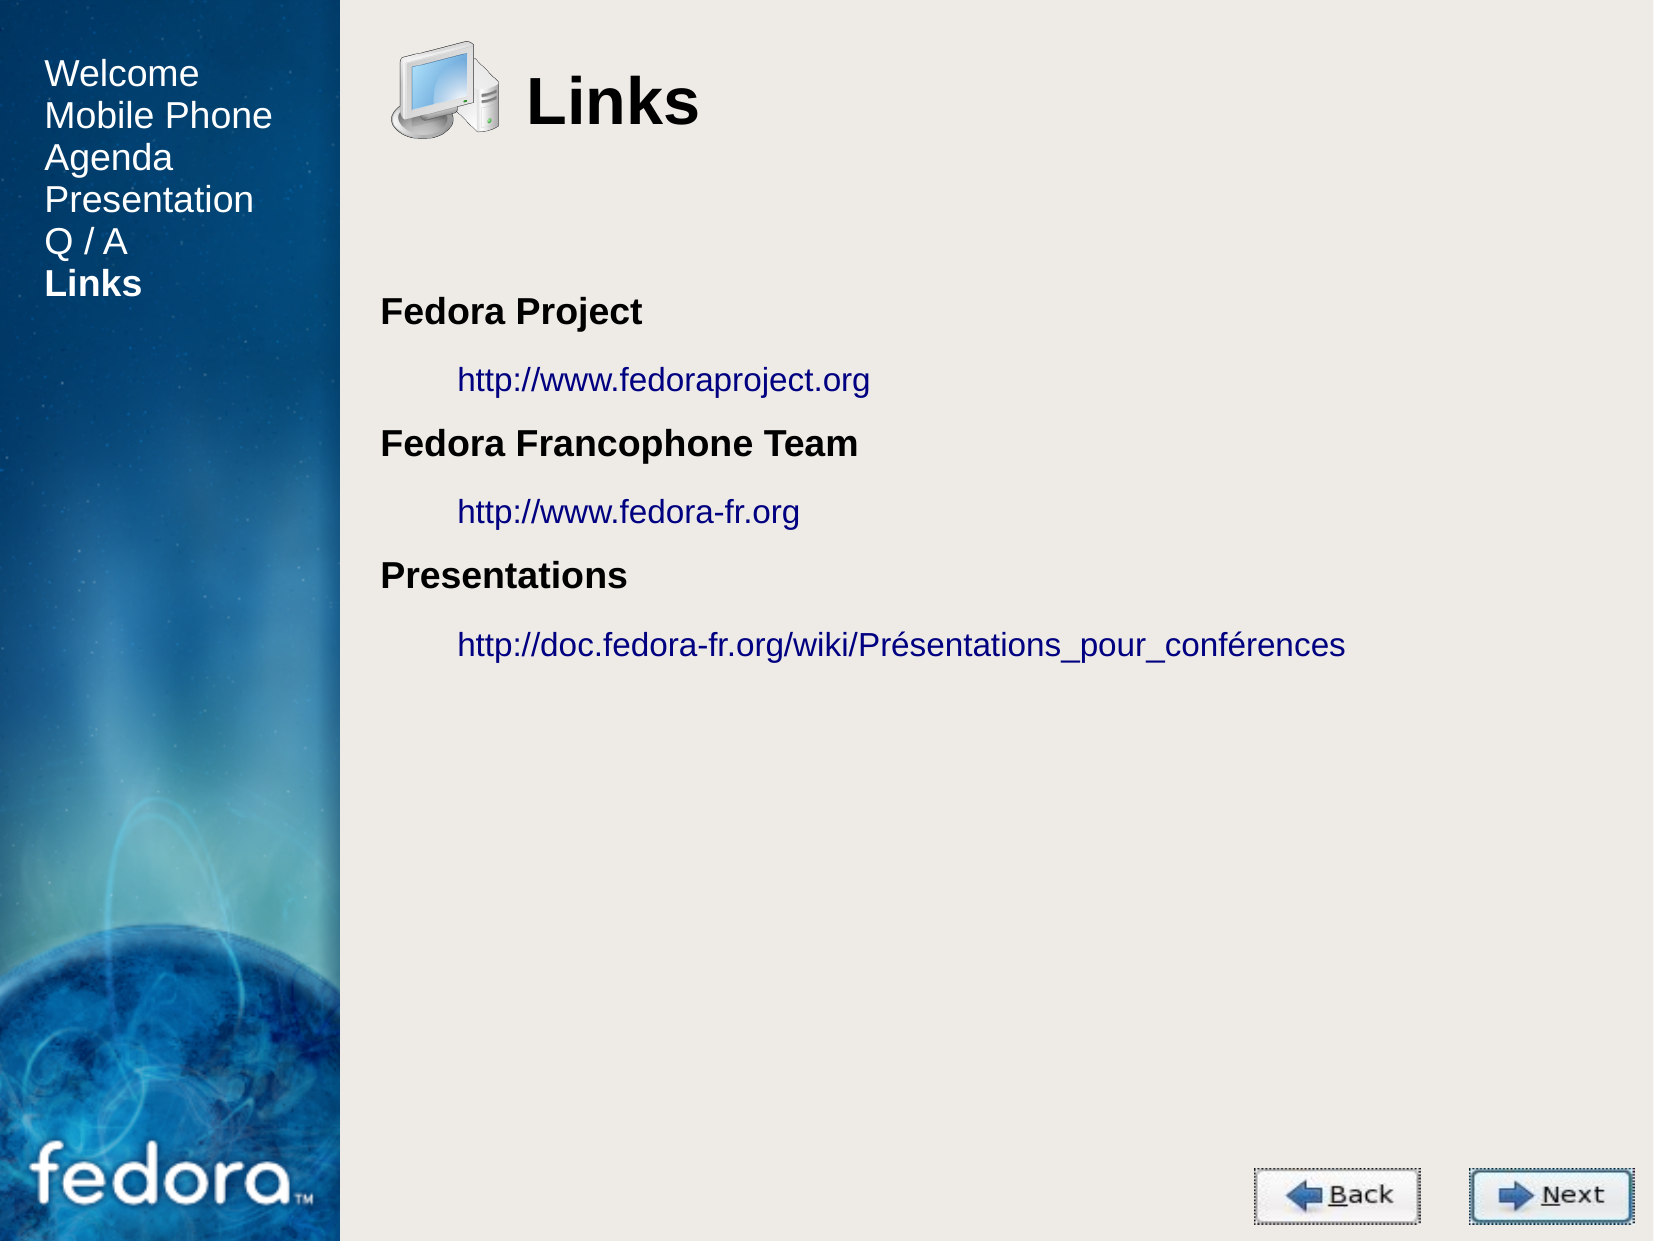

Welcome
Mobile Phone
Agenda
Presentation
Q / A
Links
# Agenda
Links
Fedora Project
http://www.fedoraproject.org
Fedora Francophone Team
http://www.fedora-fr.org
Presentations
http://doc.fedora-fr.org/wiki/Présentations_pour_conférences